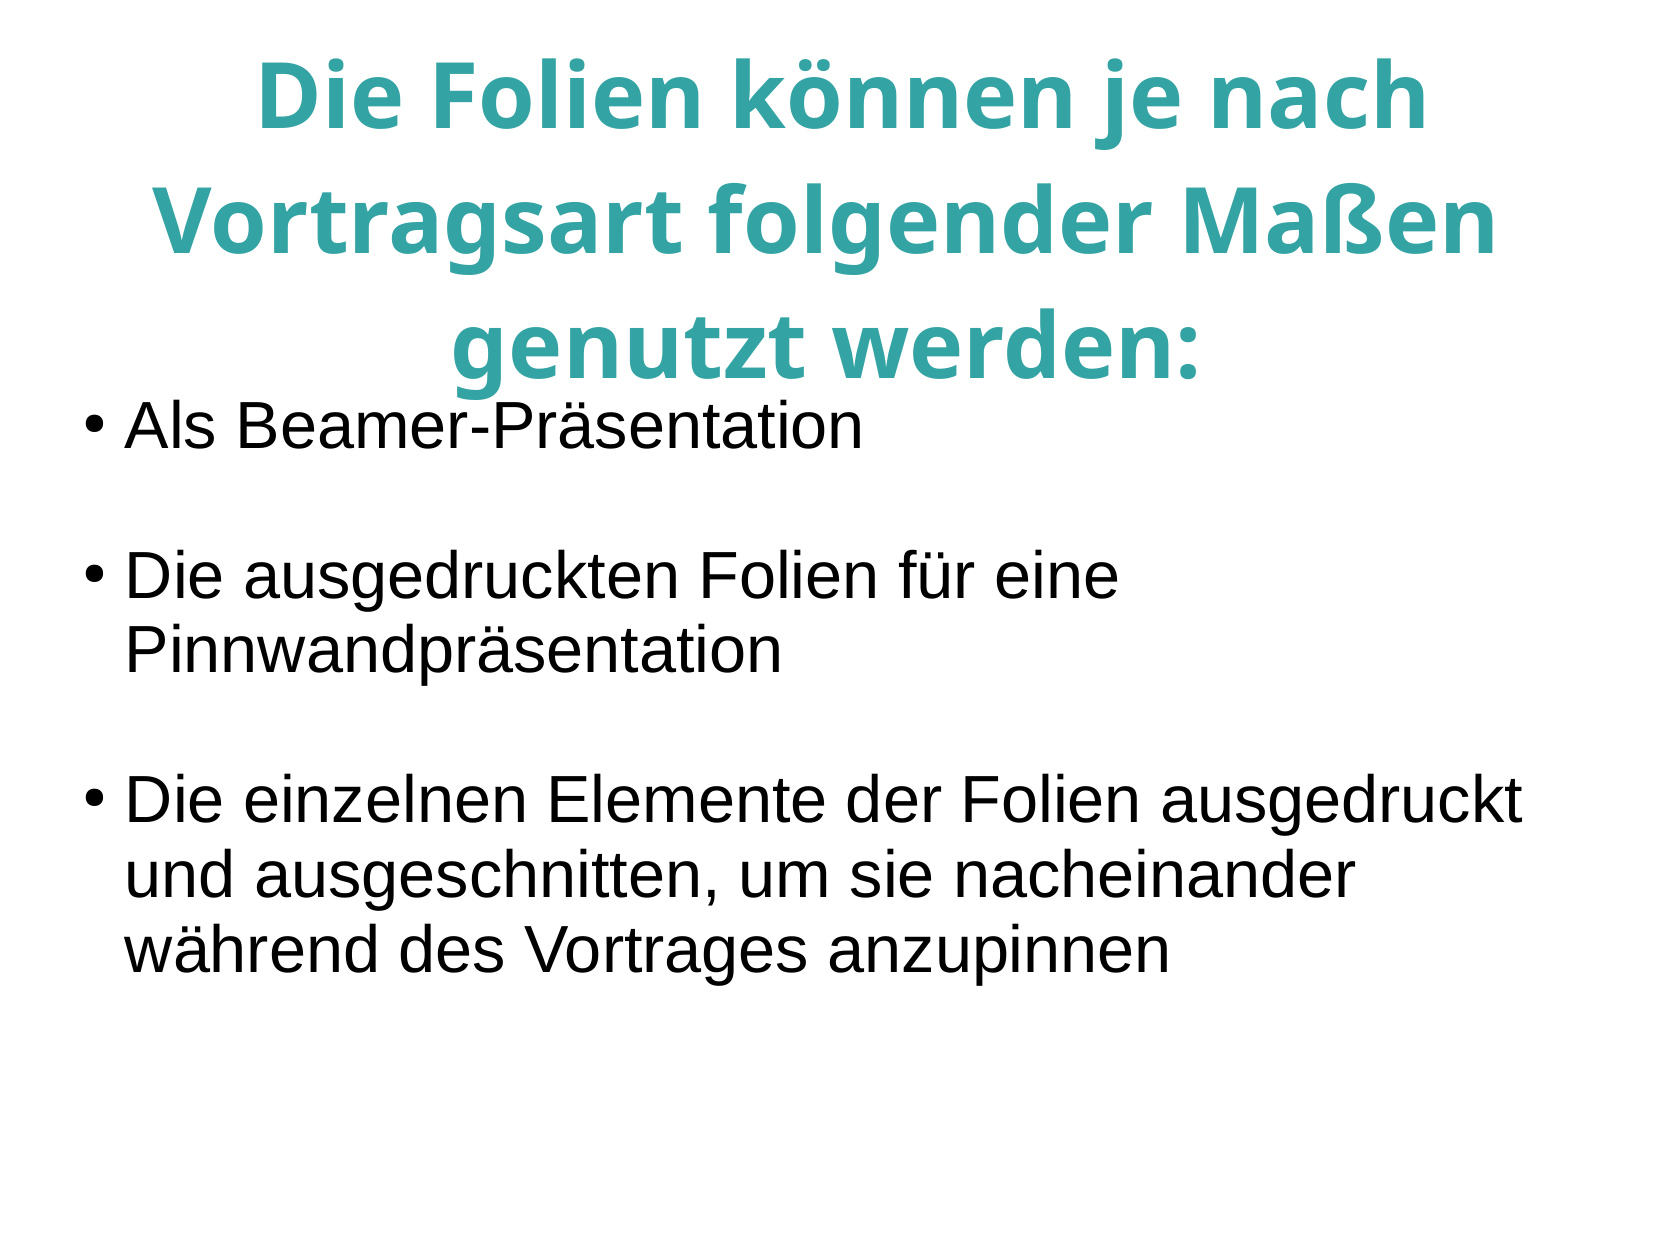

# Die Folien können je nach Vortragsart folgender Maßen genutzt werden:
 Als Beamer-Präsentation
 Die ausgedruckten Folien für eine
 Pinnwandpräsentation
 Die einzelnen Elemente der Folien ausgedruckt
 und ausgeschnitten, um sie nacheinander
 während des Vortrages anzupinnen